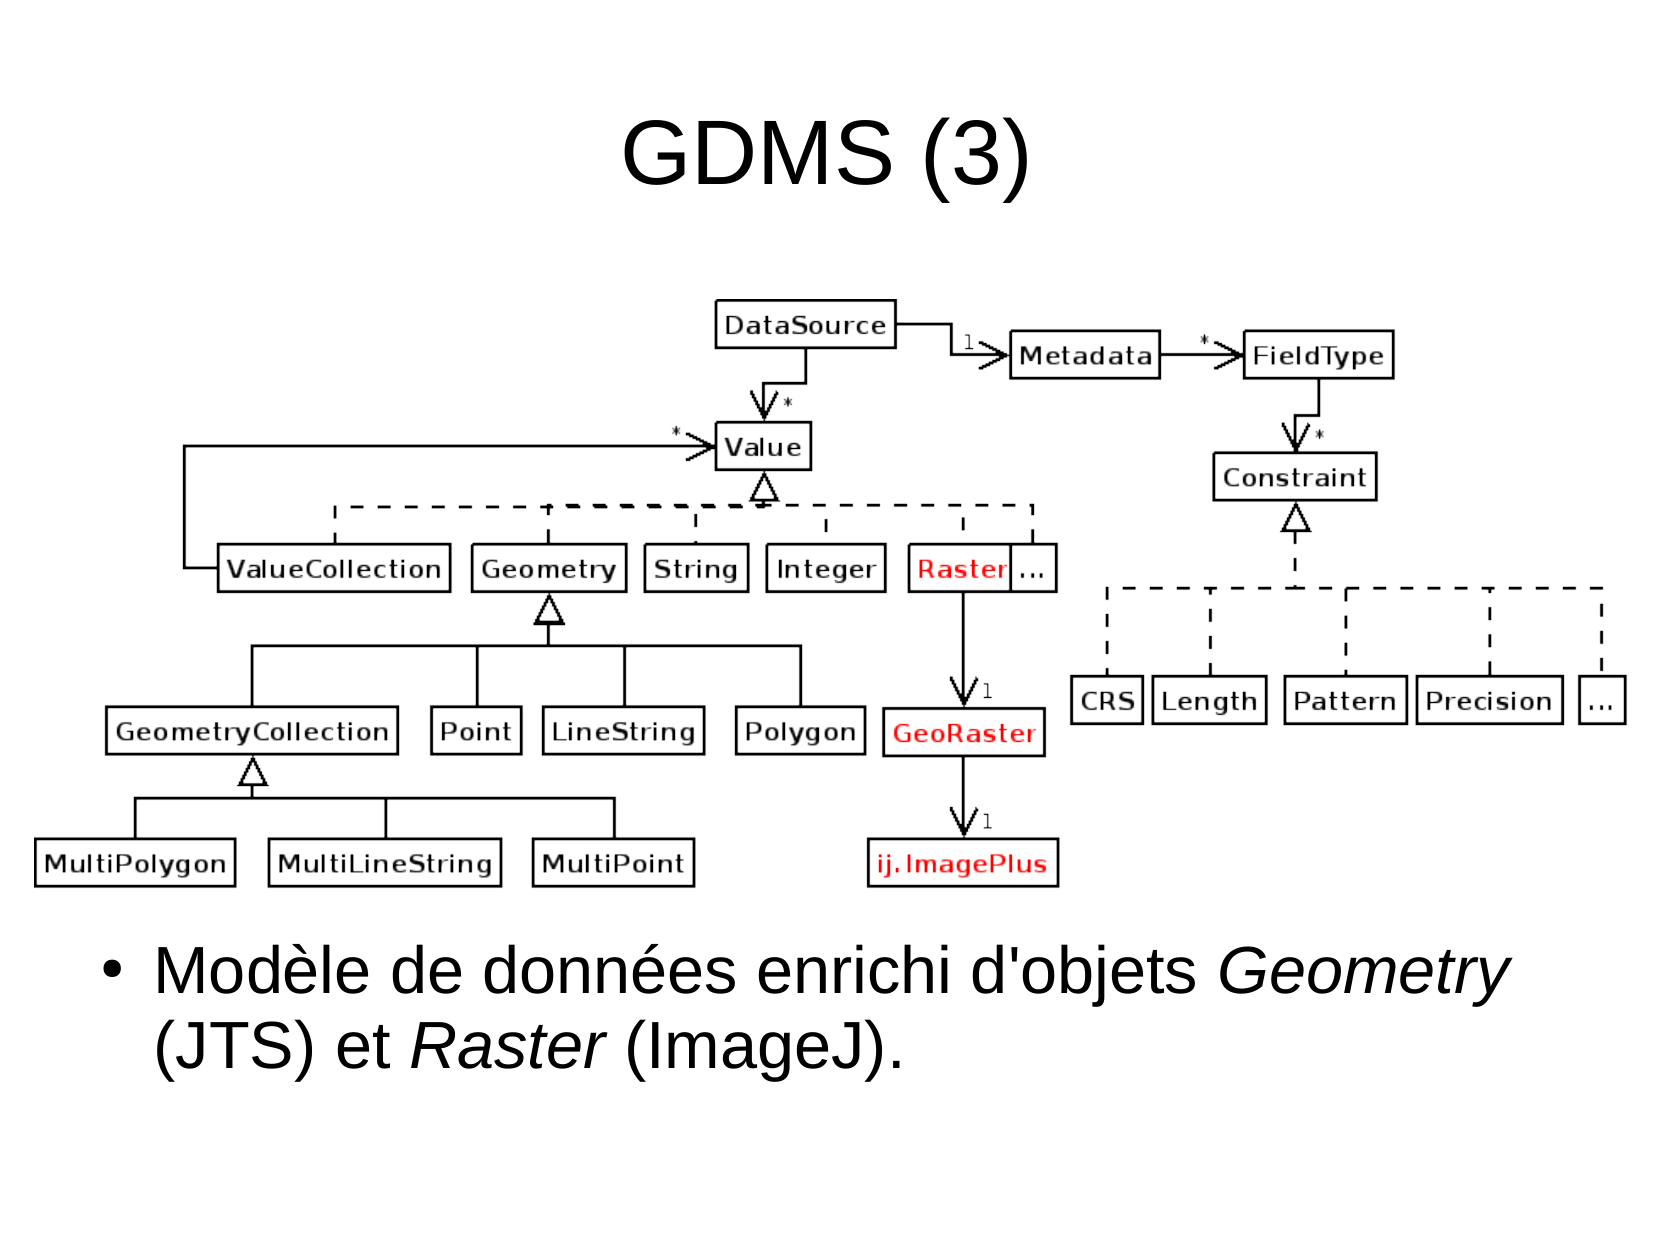

# GDMS (3)
Modèle de données enrichi d'objets Geometry (JTS) et Raster (ImageJ).